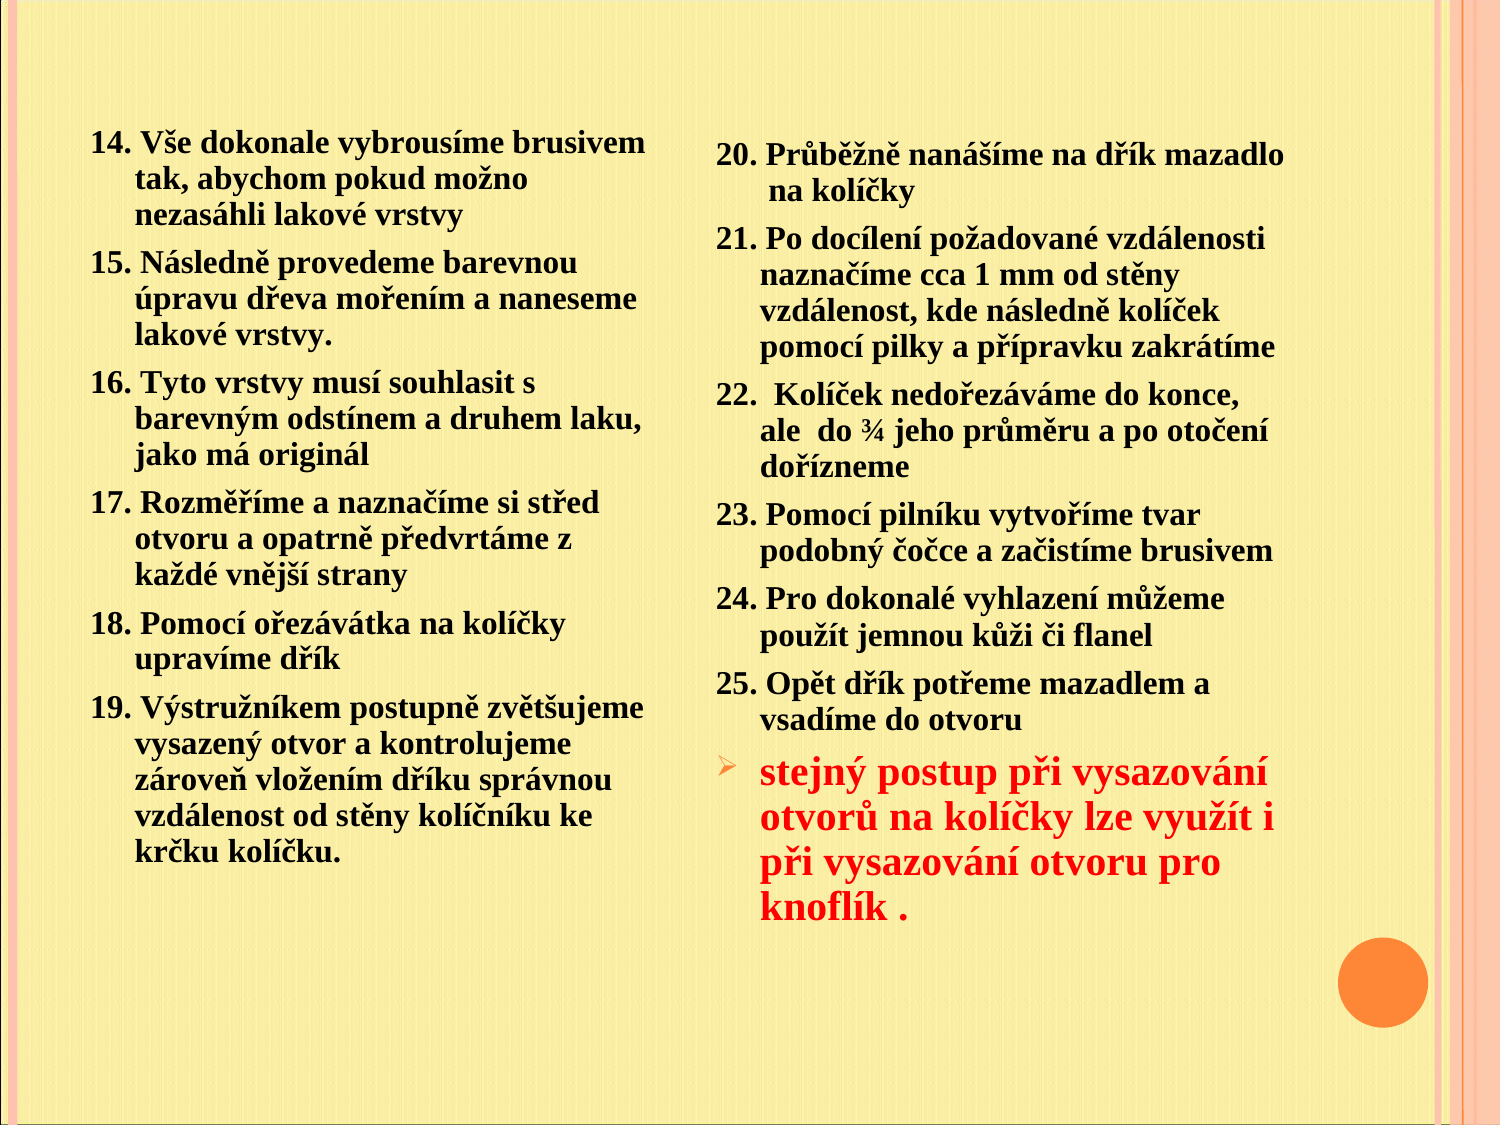

14. Vše dokonale vybrousíme brusivem tak, abychom pokud možno nezasáhli lakové vrstvy
15. Následně provedeme barevnou úpravu dřeva mořením a naneseme lakové vrstvy.
16. Tyto vrstvy musí souhlasit s barevným odstínem a druhem laku, jako má originál
17. Rozměříme a naznačíme si střed otvoru a opatrně předvrtáme z každé vnější strany
18. Pomocí ořezávátka na kolíčky upravíme dřík
19. Výstružníkem postupně zvětšujeme vysazený otvor a kontrolujeme zároveň vložením dříku správnou vzdálenost od stěny kolíčníku ke krčku kolíčku.
20. Průběžně nanášíme na dřík mazadlo na kolíčky
21. Po docílení požadované vzdálenosti naznačíme cca 1 mm od stěny vzdálenost, kde následně kolíček pomocí pilky a přípravku zakrátíme
22. Kolíček nedořezáváme do konce, ale do ¾ jeho průměru a po otočení dořízneme
23. Pomocí pilníku vytvoříme tvar podobný čočce a začistíme brusivem
24. Pro dokonalé vyhlazení můžeme použít jemnou kůži či flanel
25. Opět dřík potřeme mazadlem a vsadíme do otvoru
stejný postup při vysazování otvorů na kolíčky lze využít i při vysazování otvoru pro knoflík .